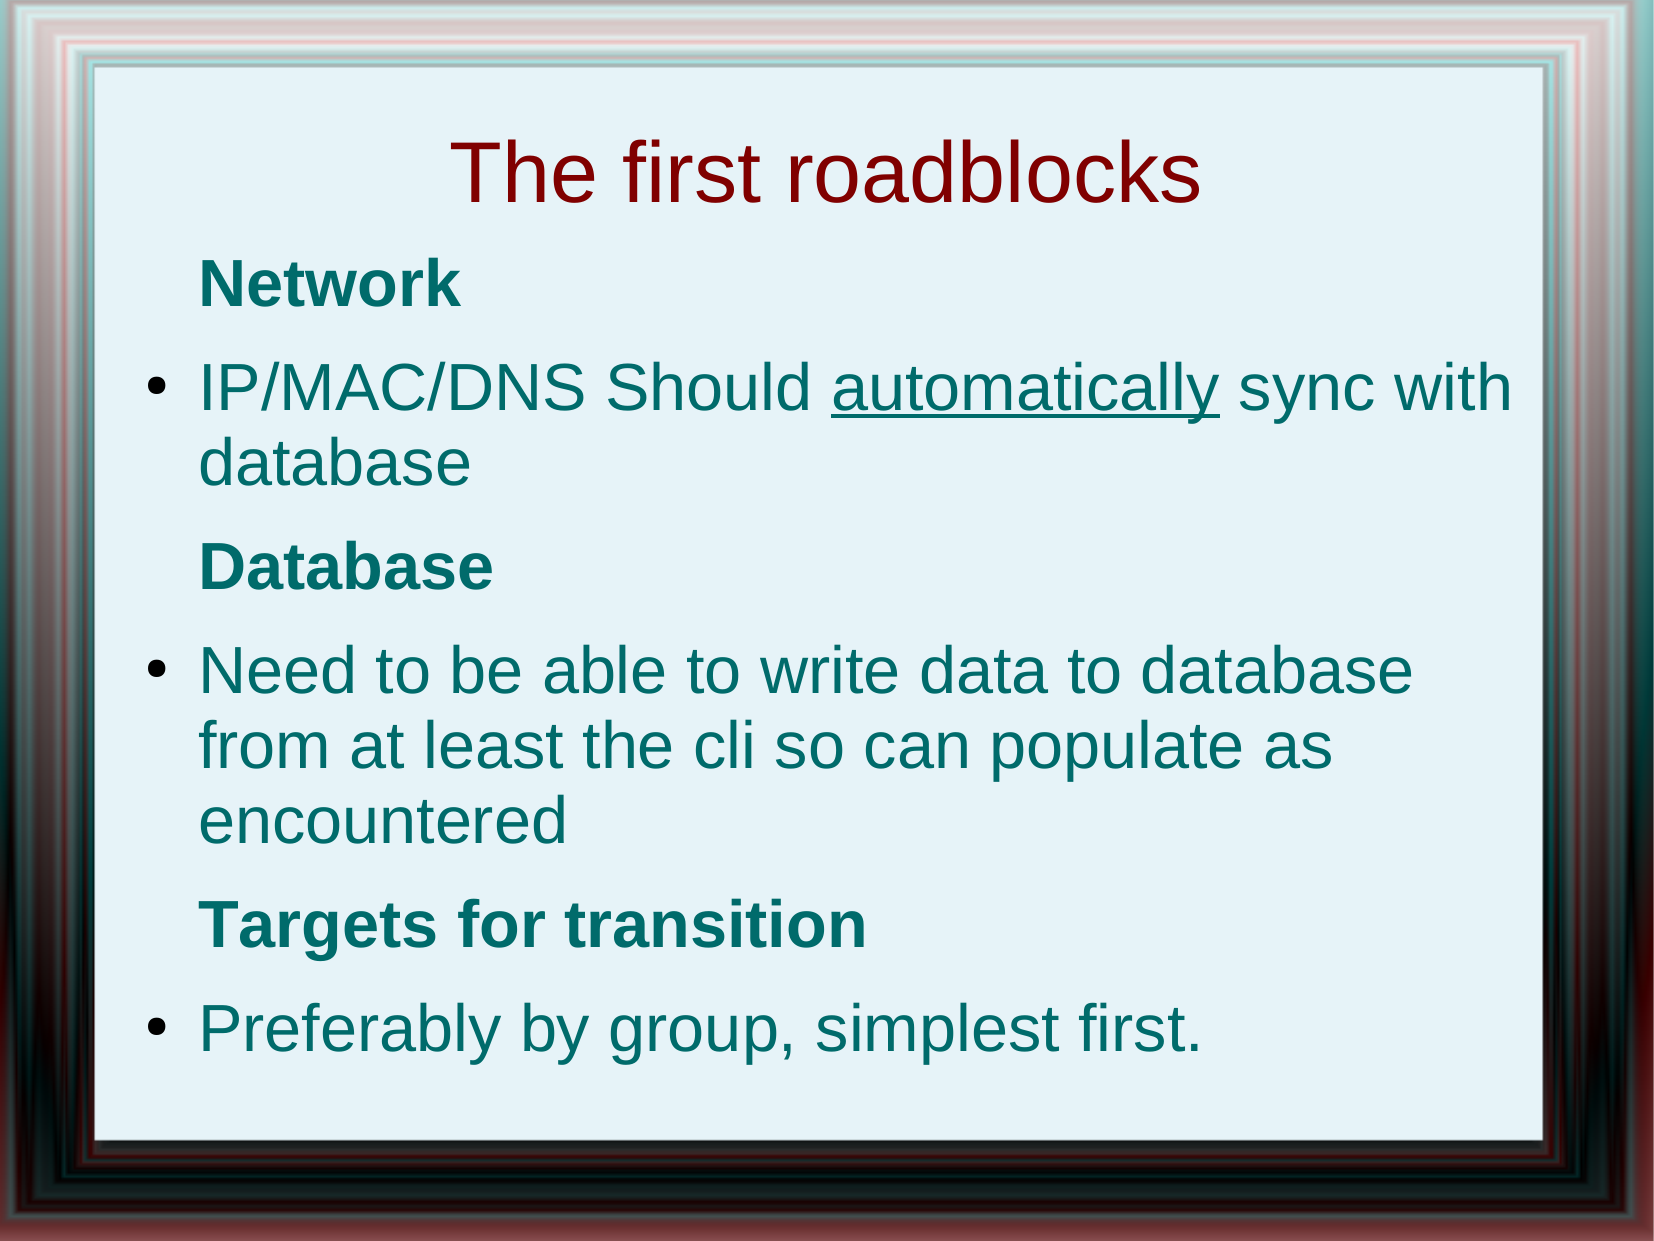

# The first roadblocks
Network
IP/MAC/DNS Should automatically sync with database
Database
Need to be able to write data to database from at least the cli so can populate as encountered
Targets for transition
Preferably by group, simplest first.